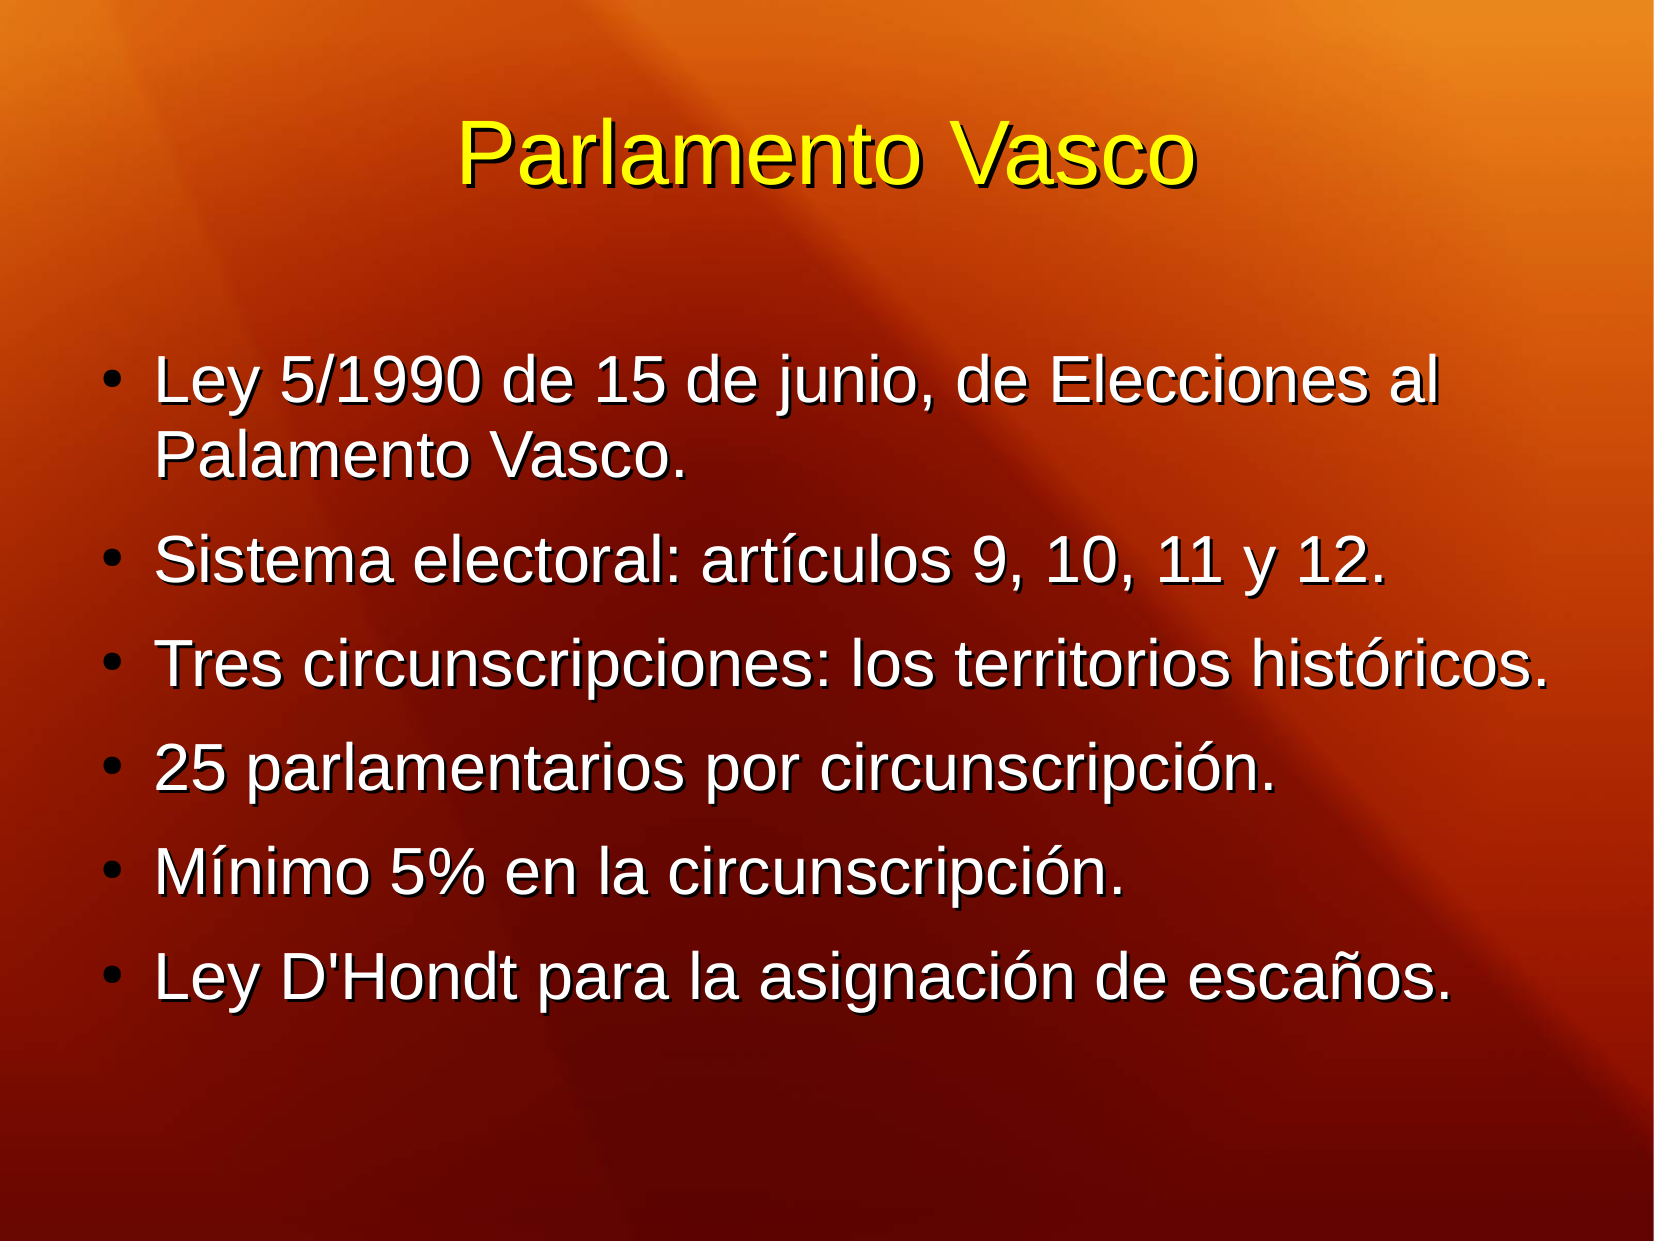

# Parlamento Vasco
Ley 5/1990 de 15 de junio, de Elecciones al Palamento Vasco.
Sistema electoral: artículos 9, 10, 11 y 12.
Tres circunscripciones: los territorios históricos.
25 parlamentarios por circunscripción.
Mínimo 5% en la circunscripción.
Ley D'Hondt para la asignación de escaños.